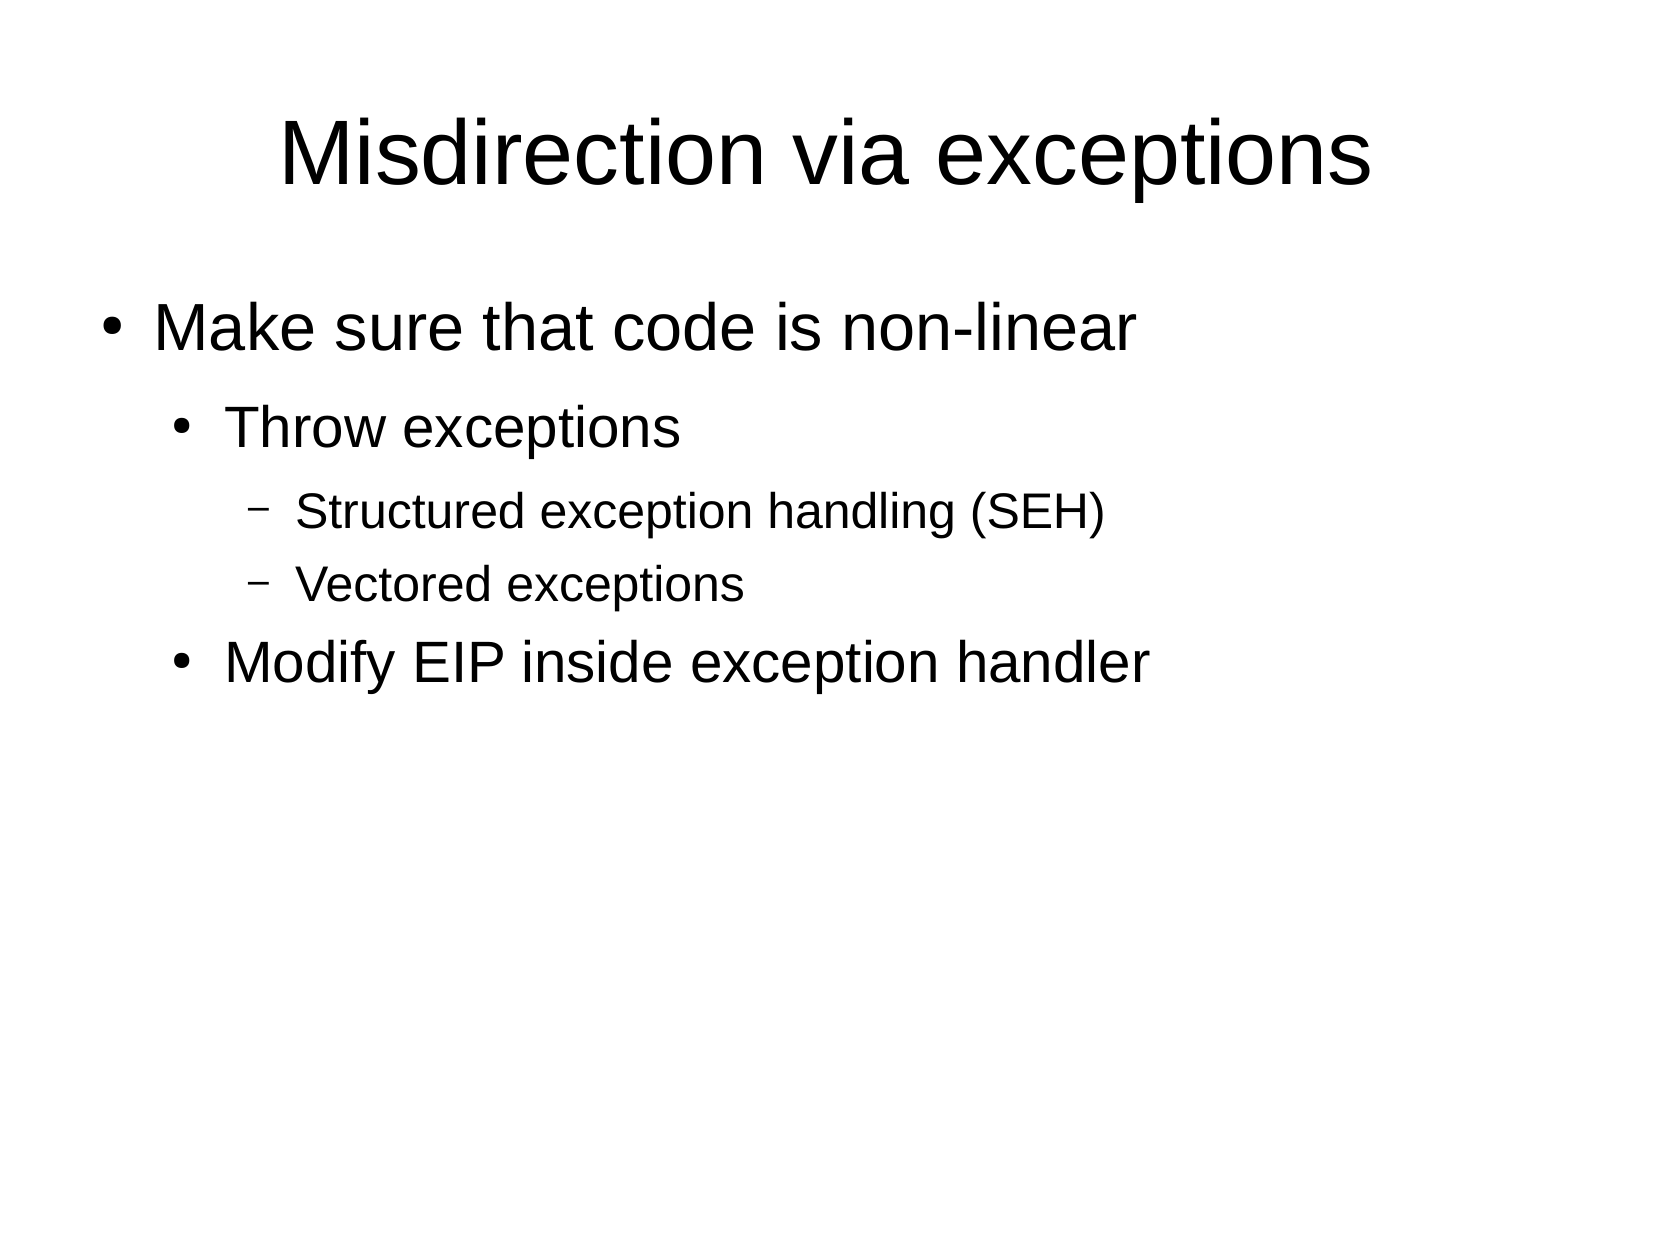

# Misdirection via exceptions
Make sure that code is non-linear
Throw exceptions
Structured exception handling (SEH)
Vectored exceptions
Modify EIP inside exception handler